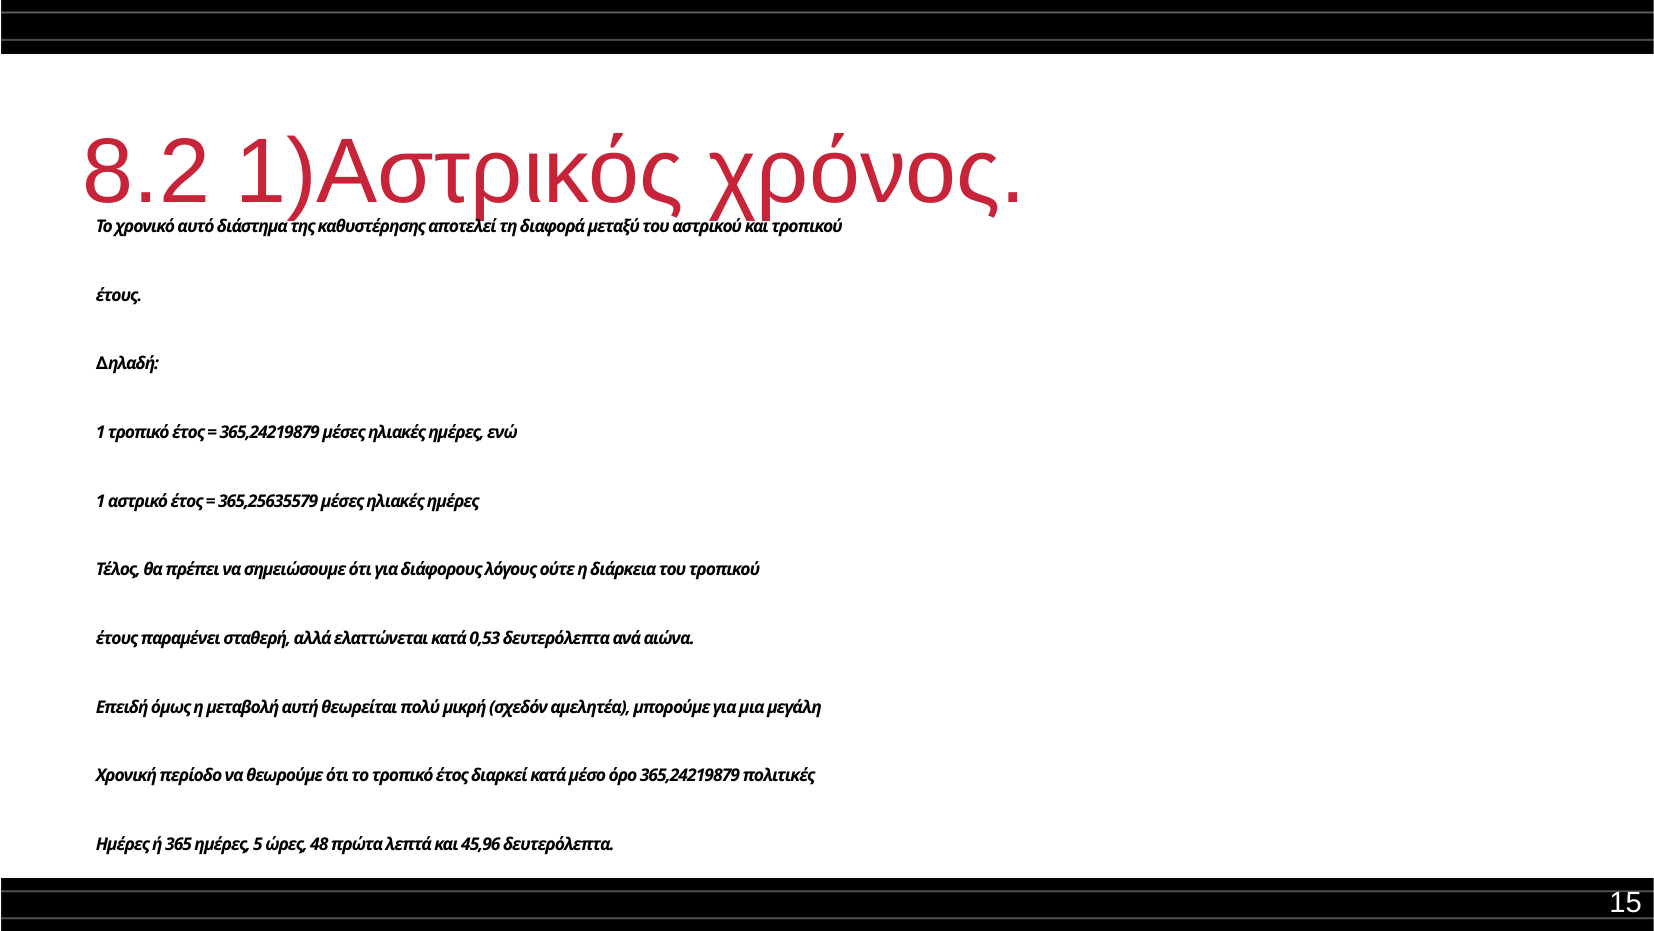

# 8.2 1)Aστρικός χρόνος.
Το χρονικό αυτό διάστημα της καθυστέρησης αποτελεί τη διαφορά μεταξύ του αστρικού και τροπικού
έτους.
∆ηλαδή:
1 τροπικό έτος = 365,24219879 μέσες ηλιακές ημέρες, ενώ
1 αστρικό έτος = 365,25635579 μέσες ηλιακές ημέρες
Τέλος, θα πρέπει να σημειώσουμε ότι για διάφορους λόγους ούτε η διάρκεια του τροπικού
έτους παραμένει σταθερή, αλλά ελαττώνεται κατά 0,53 δευτερόλεπτα ανά αιώνα.
Επειδή όμως η μεταβολή αυτή θεωρείται πολύ μικρή (σχεδόν αμελητέα), μπορούμε για μια μεγάλη
Χρονική περίοδο να θεωρούμε ότι το τροπικό έτος διαρκεί κατά μέσο όρο 365,24219879 πολιτικές
Ημέρες ή 365 ημέρες, 5 ώρες, 48 πρώτα λεπτά και 45,96 δευτερόλεπτα.